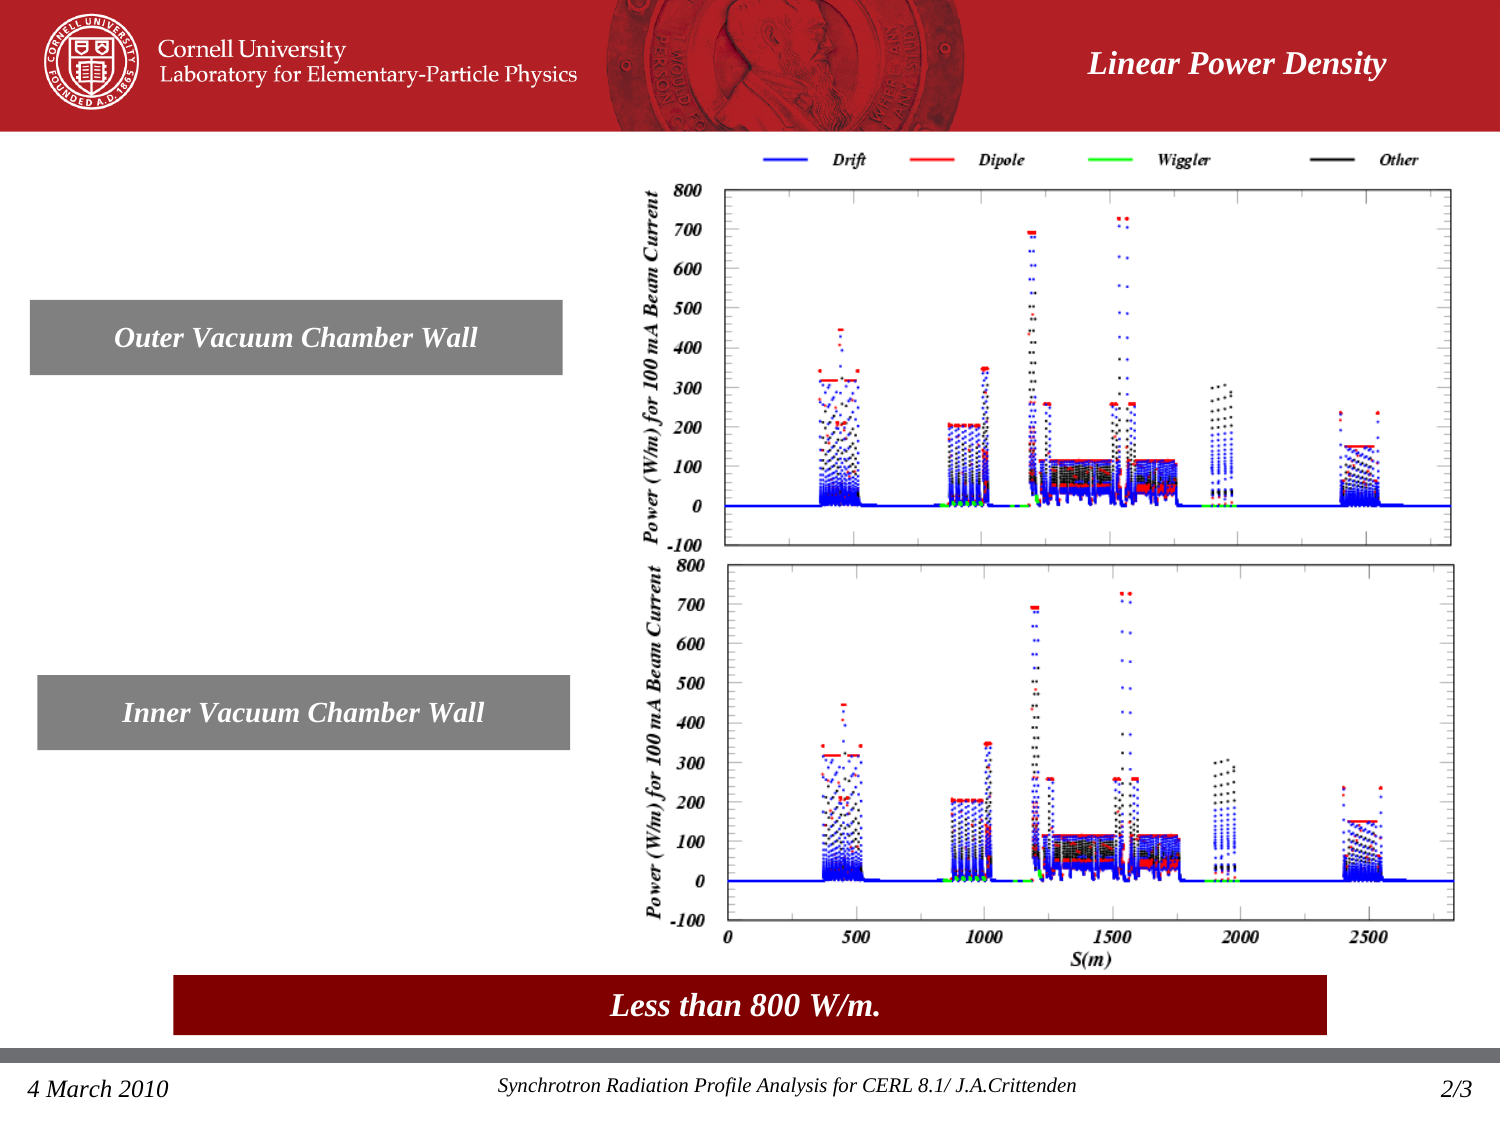

Linear Power Density
Outer Vacuum Chamber Wall
Inner Vacuum Chamber Wall
Less than 800 W/m.